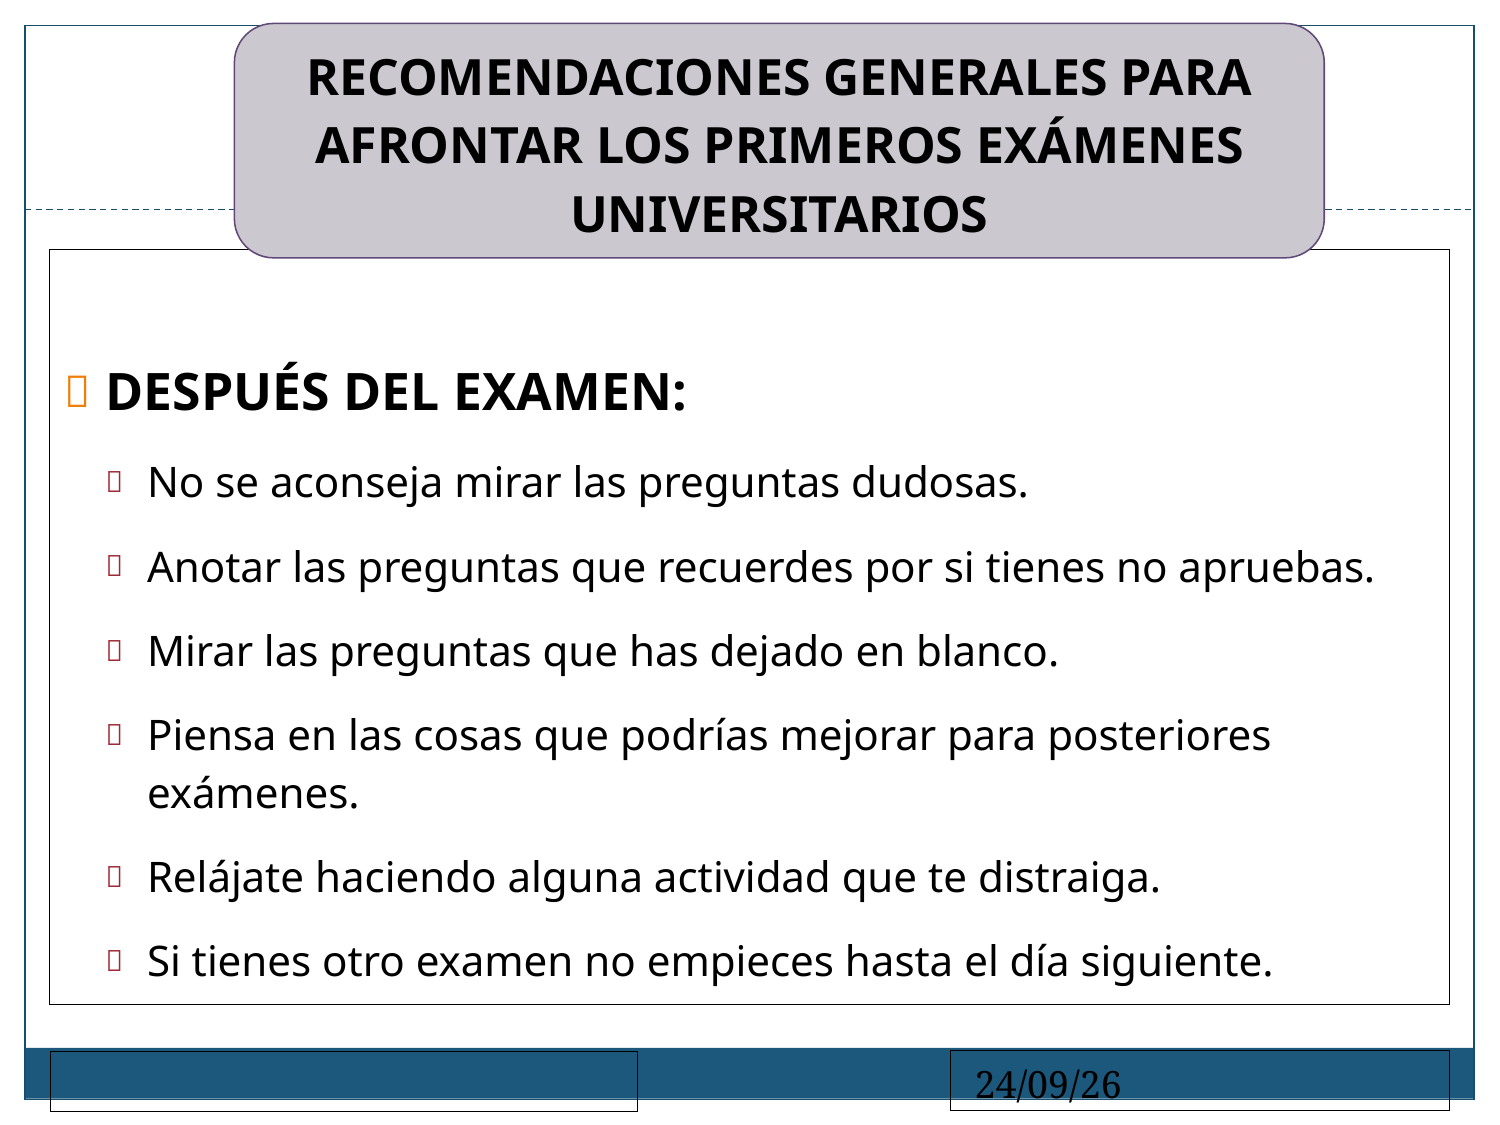

RECOMENDACIONES GENERALES PARA AFRONTAR LOS PRIMEROS EXÁMENES UNIVERSITARIOS
# DESPUÉS DEL EXAMEN:
No se aconseja mirar las preguntas dudosas.
Anotar las preguntas que recuerdes por si tienes no apruebas.
Mirar las preguntas que has dejado en blanco.
Piensa en las cosas que podrías mejorar para posteriores exámenes.
Relájate haciendo alguna actividad que te distraiga.
Si tienes otro examen no empieces hasta el día siguiente.